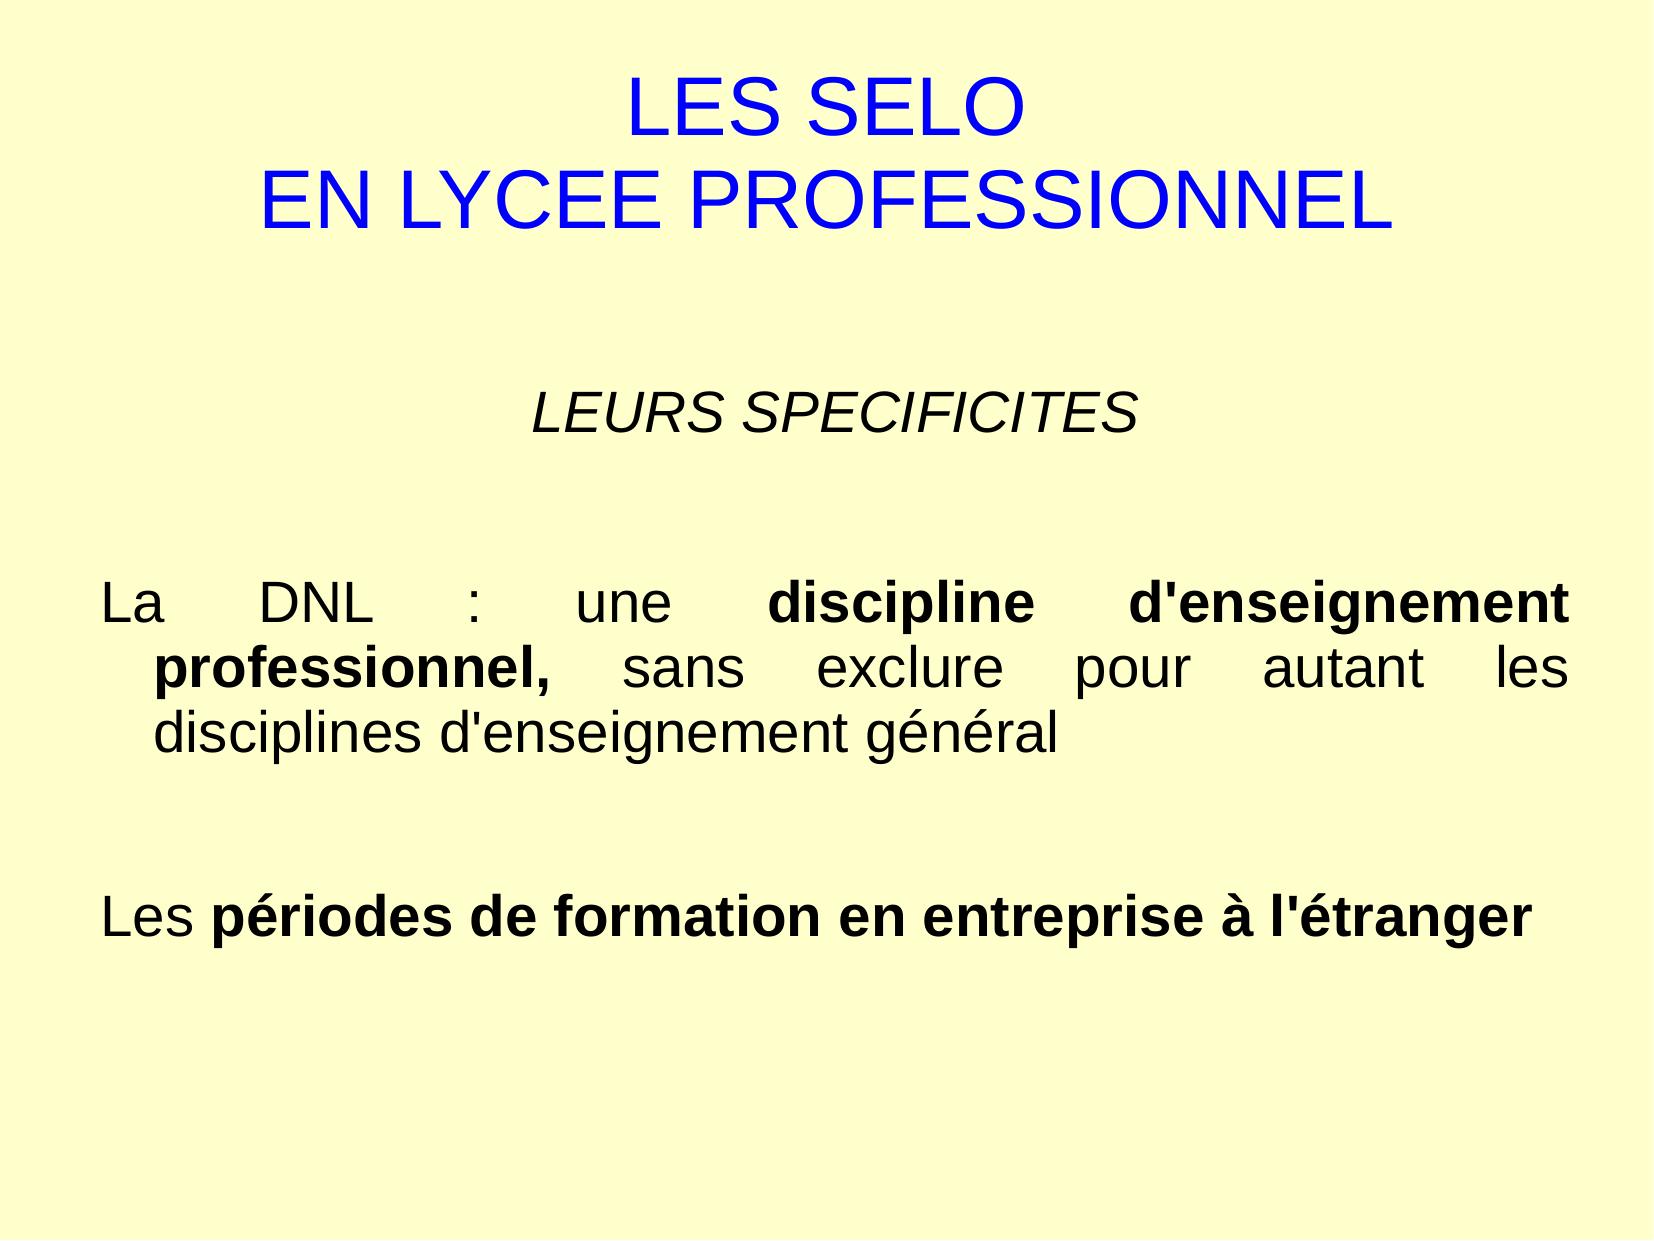

# LES SELO EN LYCEE PROFESSIONNEL
LEURS SPECIFICITES
La DNL : une discipline d'enseignement professionnel, sans exclure pour autant les disciplines d'enseignement général
Les périodes de formation en entreprise à l'étranger